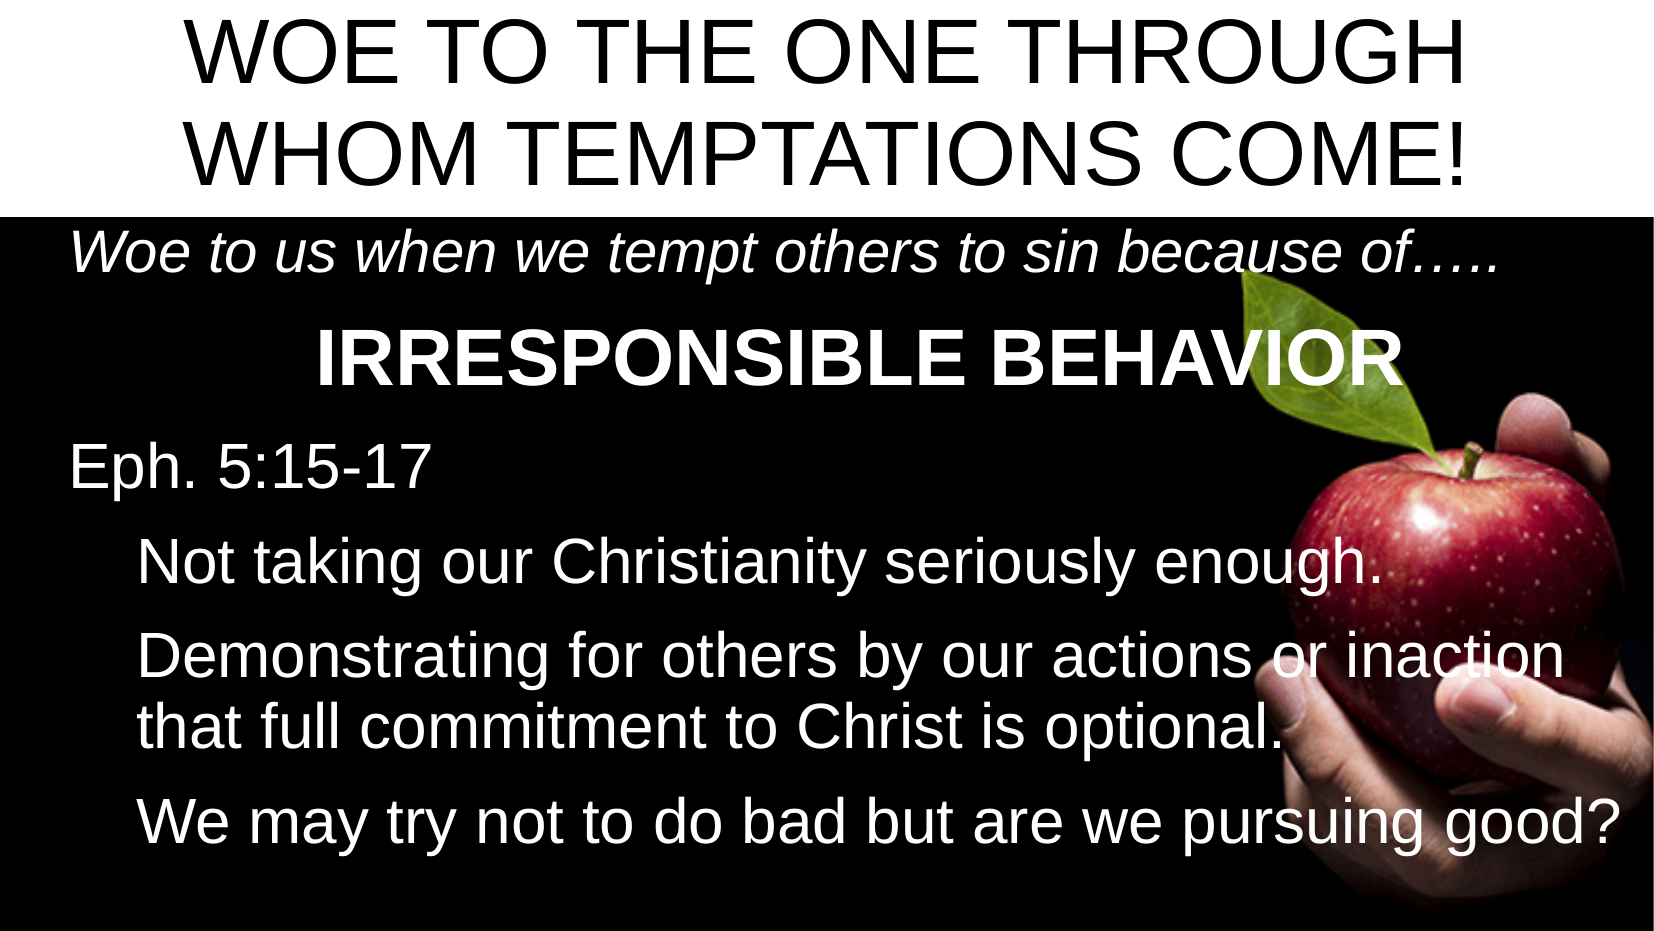

# WOE TO THE ONE THROUGH WHOM TEMPTATIONS COME!
Woe to us when we tempt others to sin because of…..
IRRESPONSIBLE BEHAVIOR
Eph. 5:15-17
Not taking our Christianity seriously enough.
Demonstrating for others by our actions or inaction that full commitment to Christ is optional.
We may try not to do bad but are we pursuing good?